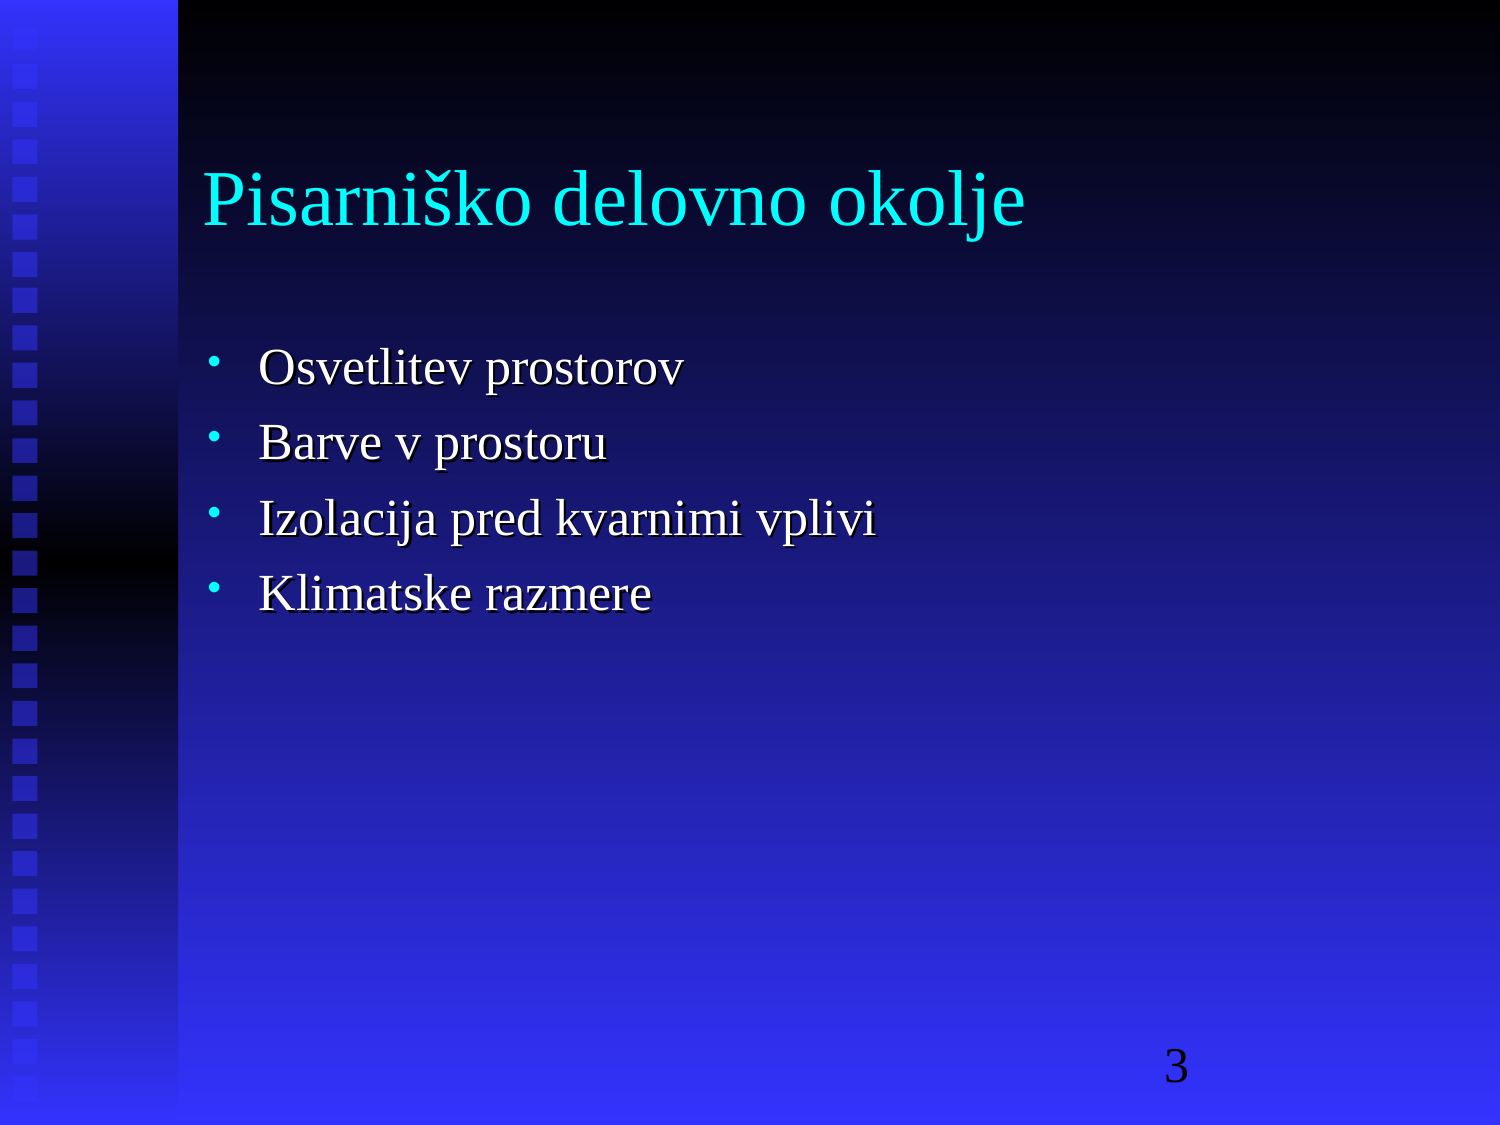

Pisarniško delovno okolje
# Osvetlitev prostorov
Barve v prostoru
Izolacija pred kvarnimi vplivi
Klimatske razmere
3